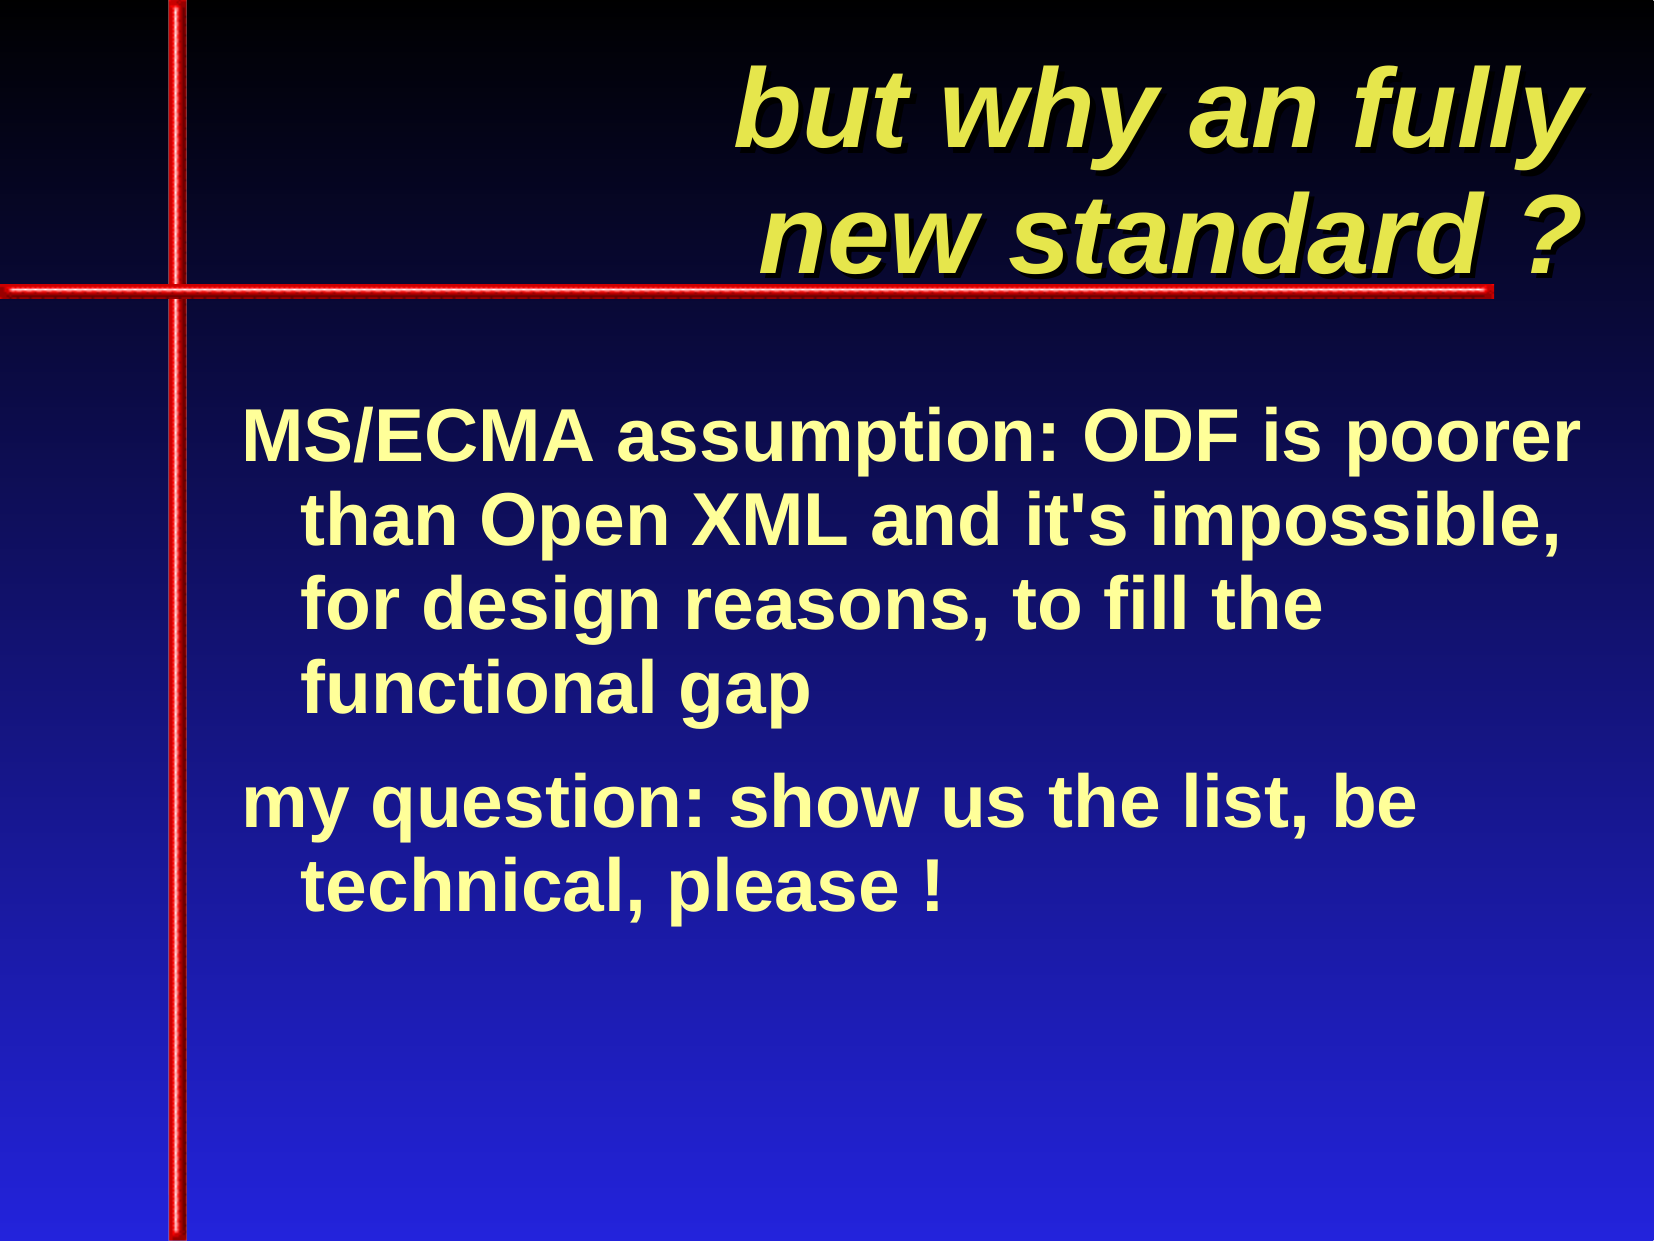

# but why an fully new standard ?
MS/ECMA assumption: ODF is poorer than Open XML and it's impossible, for design reasons, to fill the functional gap
my question: show us the list, be technical, please !